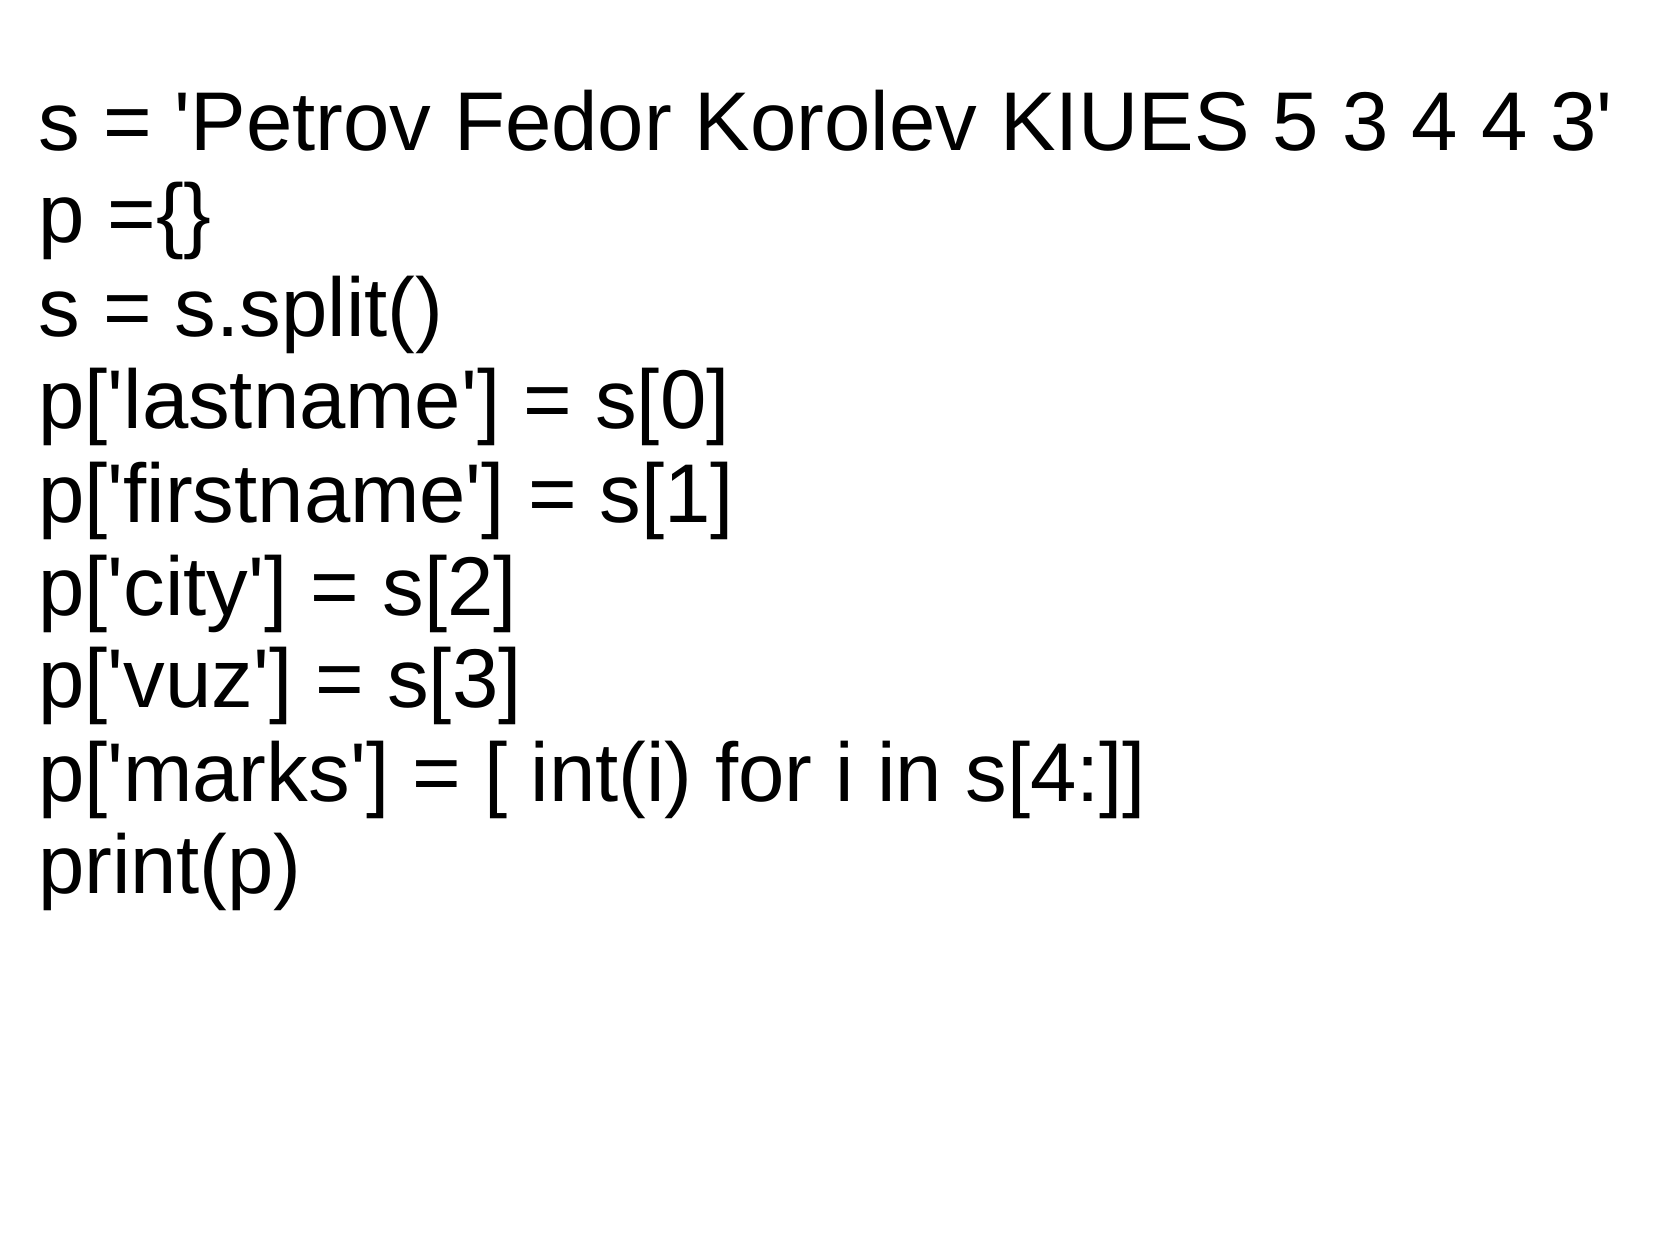

s = 'Petrov Fedor Korolev KIUES 5 3 4 4 3'
p ={}
s = s.split()
p['lastname'] = s[0]
p['firstname'] = s[1]
p['city'] = s[2]
p['vuz'] = s[3]
p['marks'] = [ int(i) for i in s[4:]]
print(p)